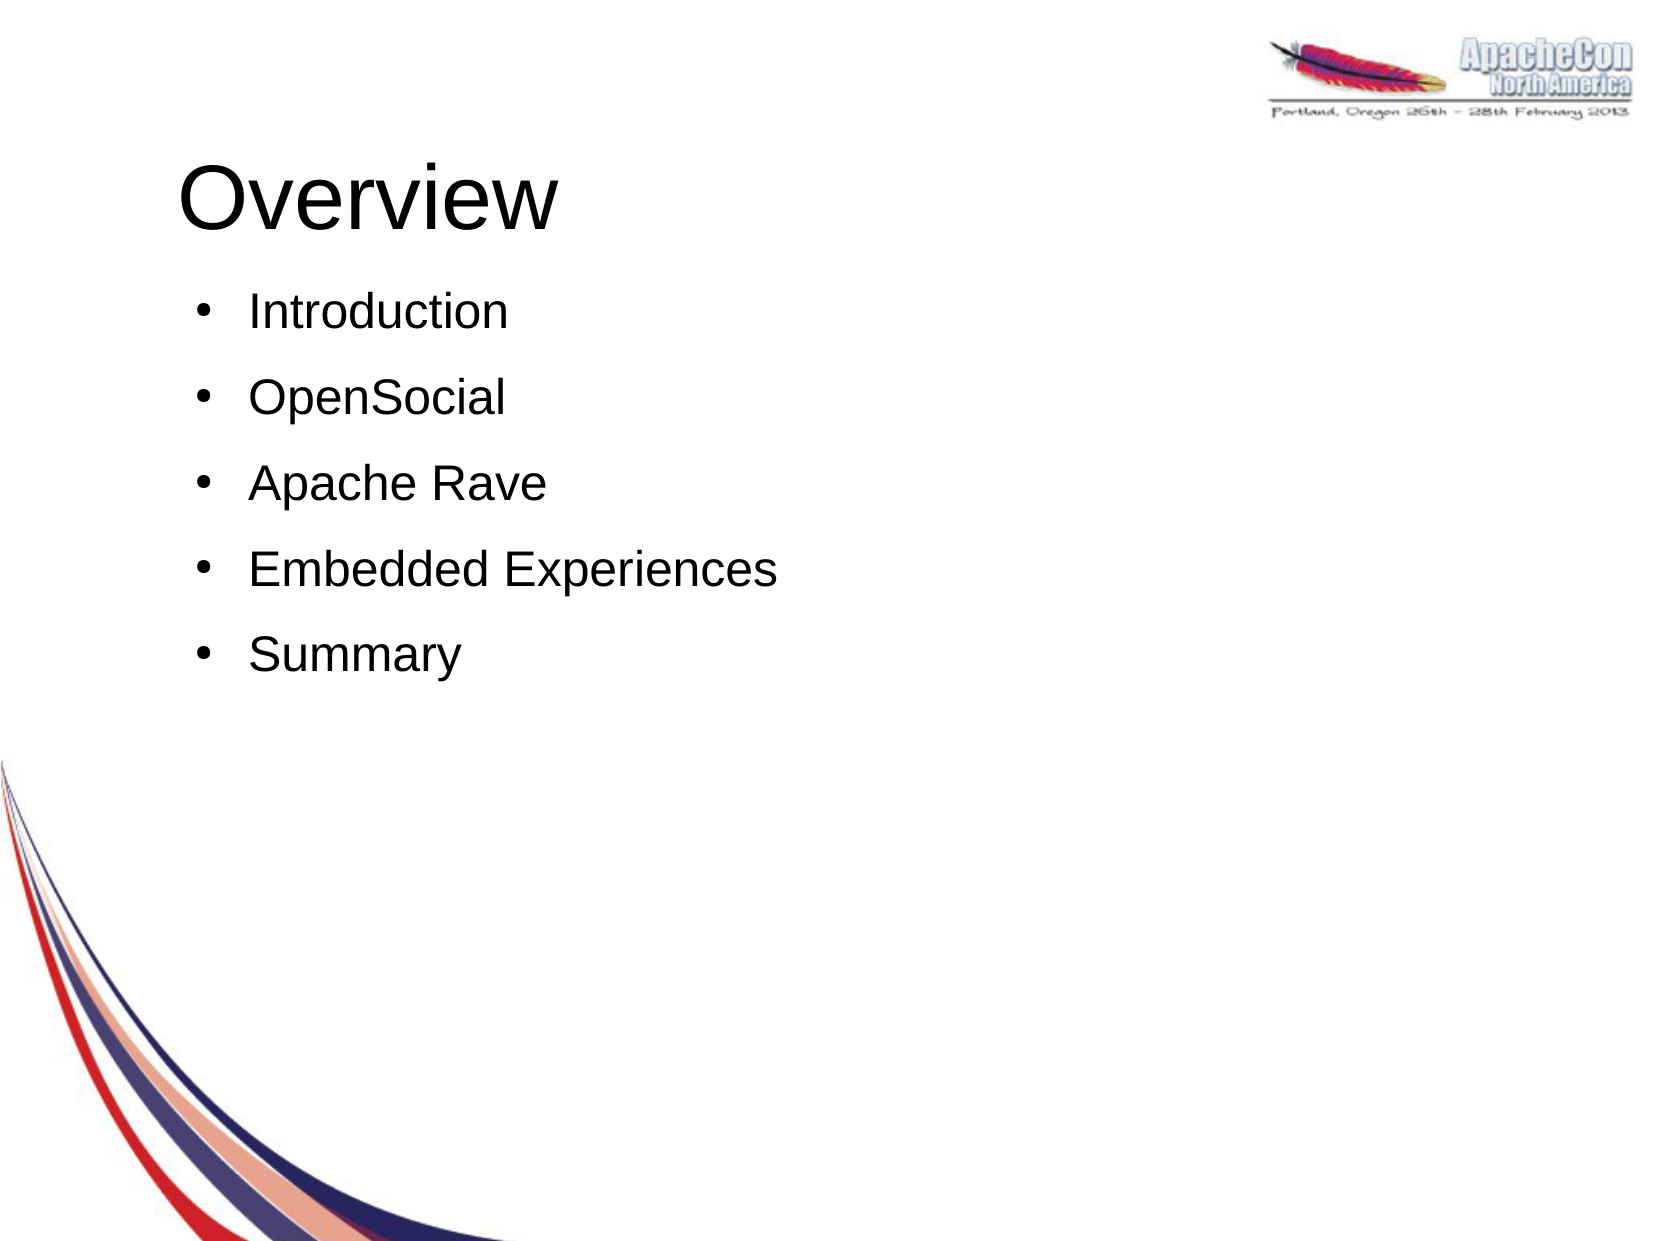

# Overview
Introduction
OpenSocial
Apache Rave
Embedded Experiences
Summary